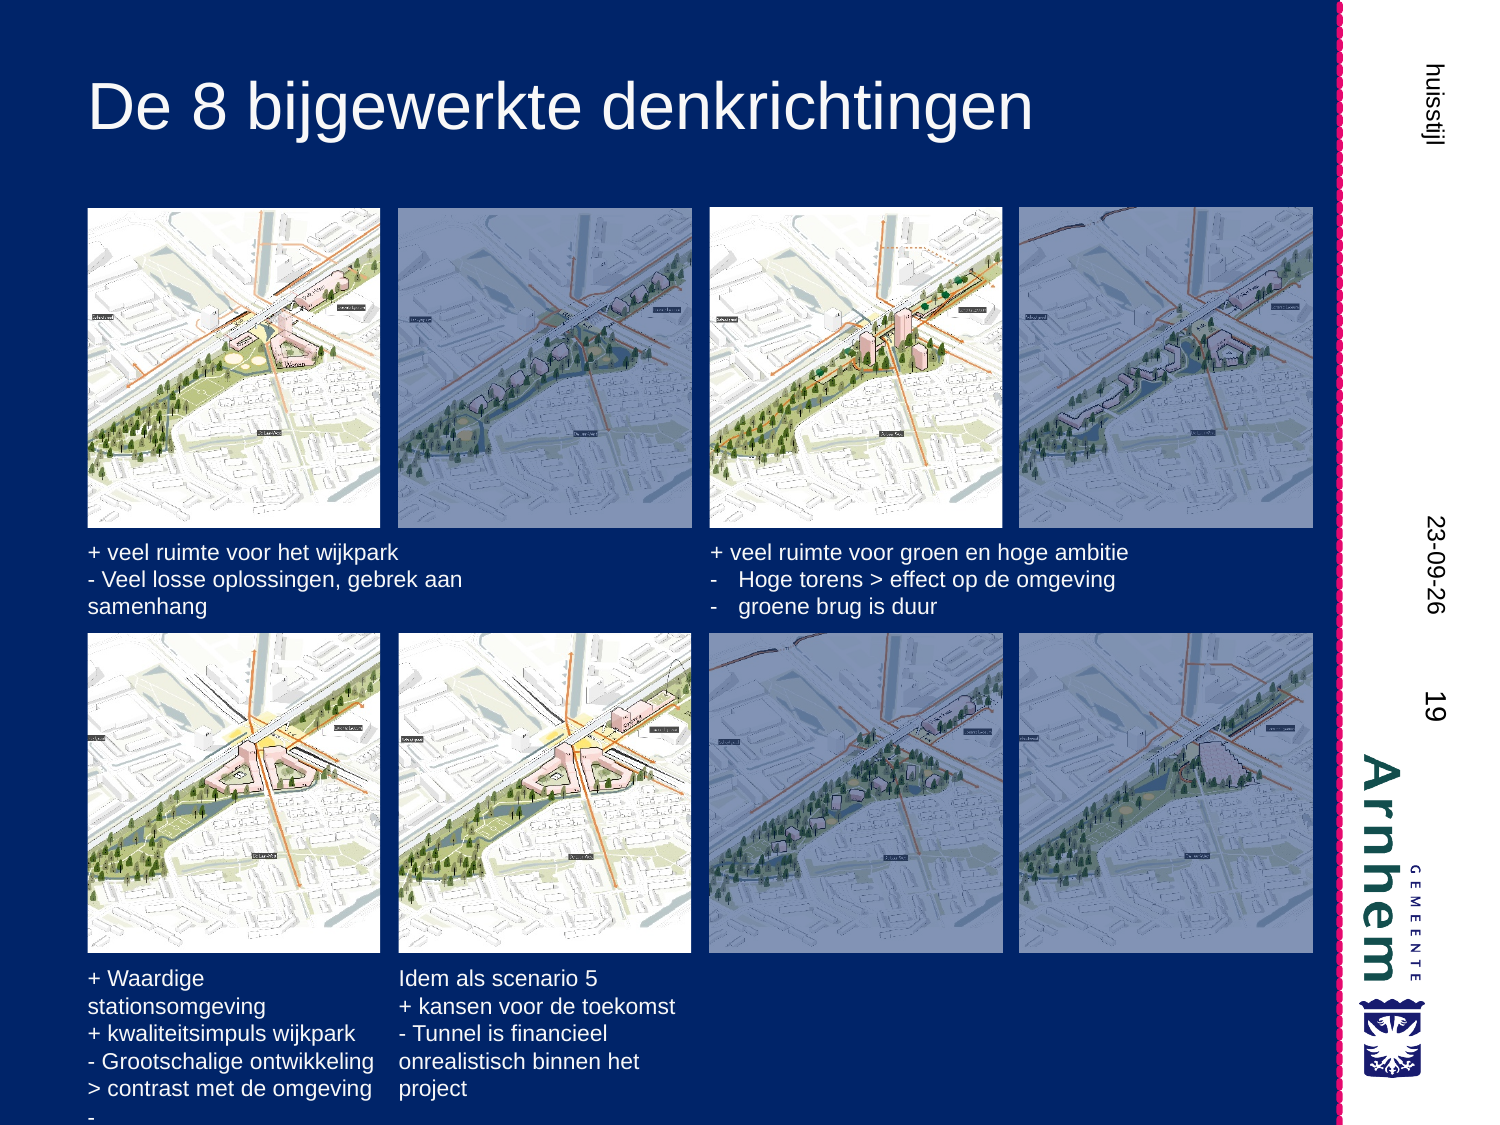

# De 8 bijgewerkte denkrichtingen
huisstijl
+ veel ruimte voor het wijkpark
- Veel losse oplossingen, gebrek aan samenhang
+ veel ruimte voor groen en hoge ambitie
Hoge torens > effect op de omgeving
groene brug is duur
+ Waardige stationsomgeving
+ kwaliteitsimpuls wijkpark
- Grootschalige ontwikkeling > contrast met de omgeving
Idem als scenario 5
+ kansen voor de toekomst
- Tunnel is financieel onrealistisch binnen het project